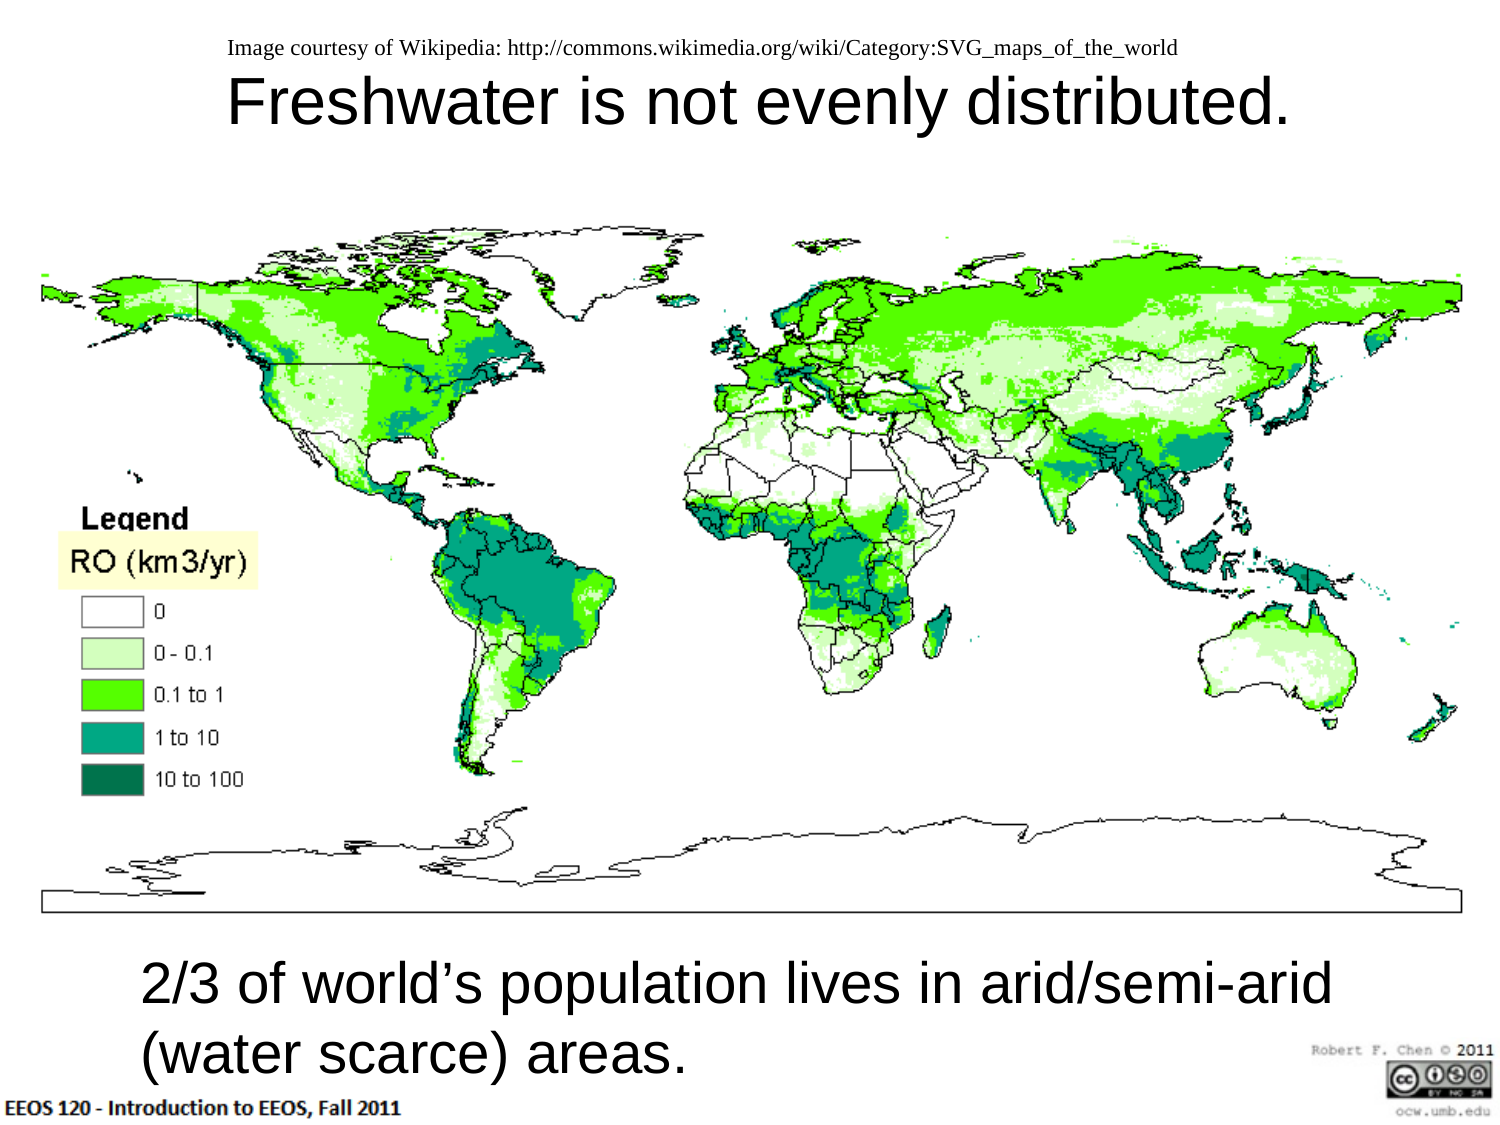

Image courtesy of Wikipedia: http://commons.wikimedia.org/wiki/Category:SVG_maps_of_the_world
Freshwater is not evenly distributed.
2/3 of world’s population lives in arid/semi-arid
(water scarce) areas.